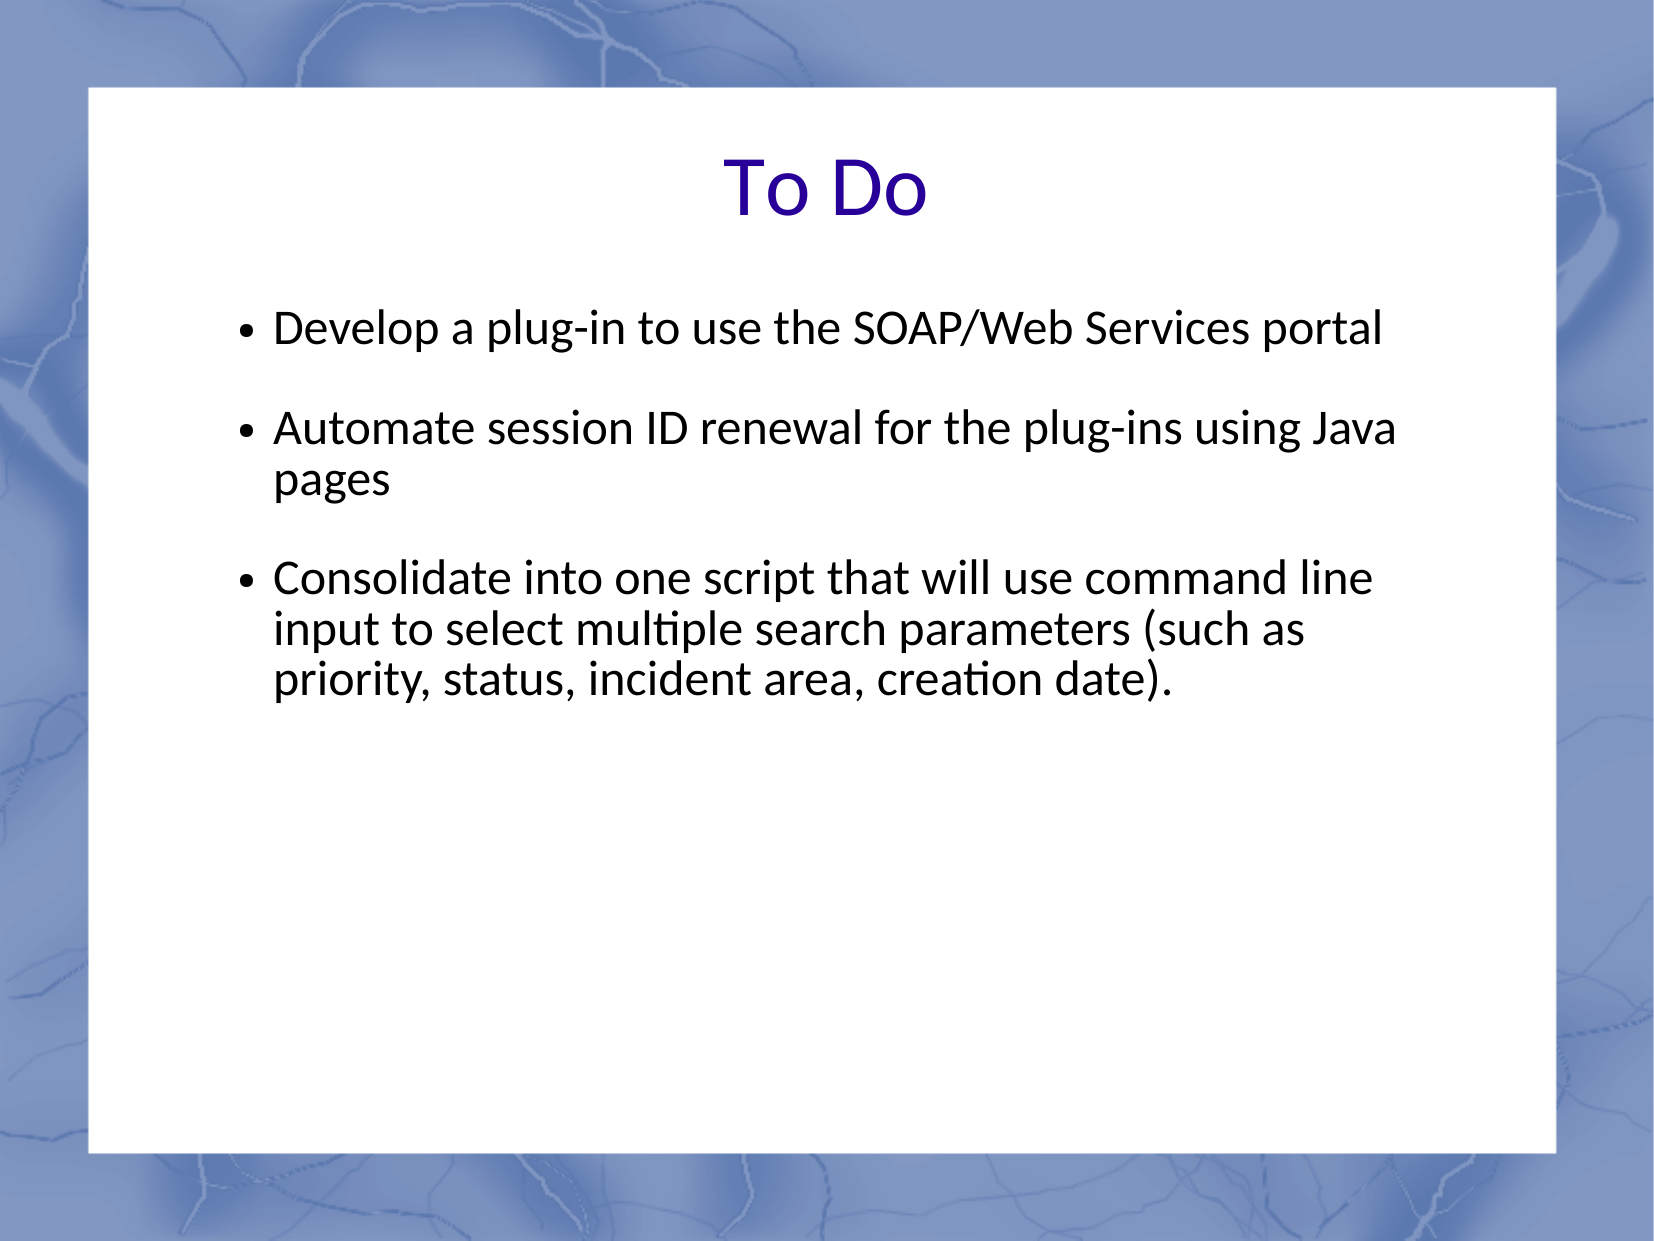

# To Do
Develop a plug-in to use the SOAP/Web Services portal
Automate session ID renewal for the plug-ins using Java pages
Consolidate into one script that will use command line input to select multiple search parameters (such as priority, status, incident area, creation date).